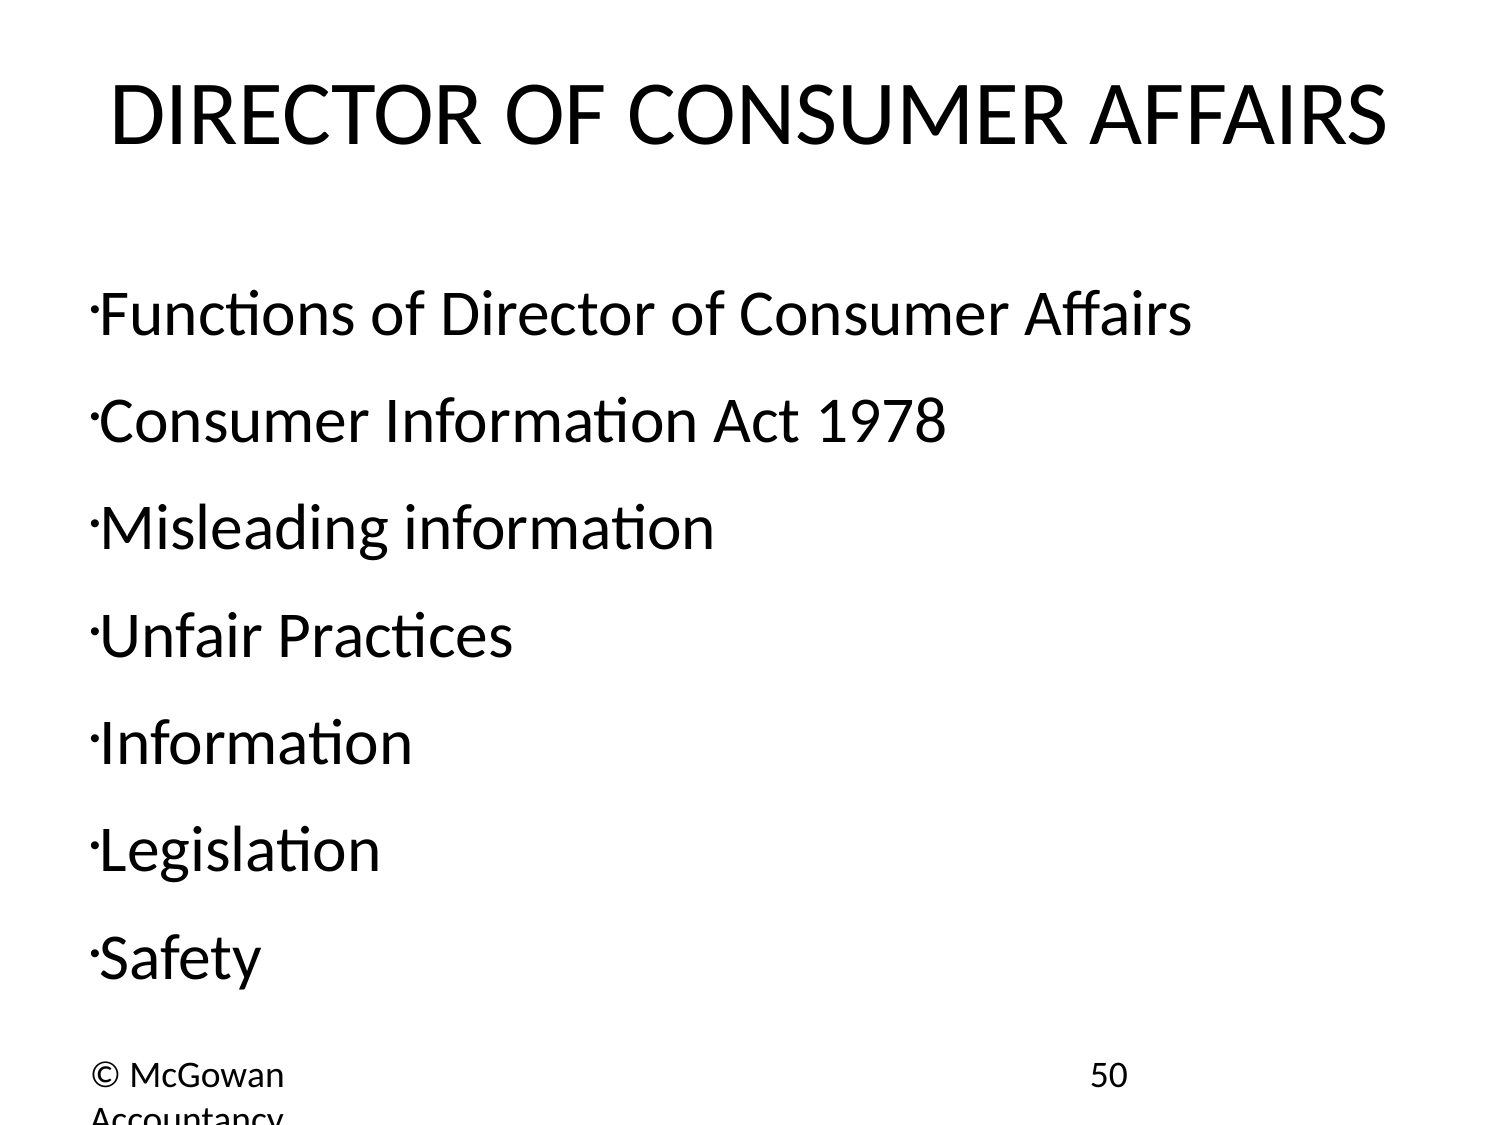

# DIRECTOR OF CONSUMER AFFAIRS
Functions of Director of Consumer Affairs
Consumer Information Act 1978
Misleading information
Unfair Practices
Information
Legislation
Safety
© McGowan Accountancy Services
50